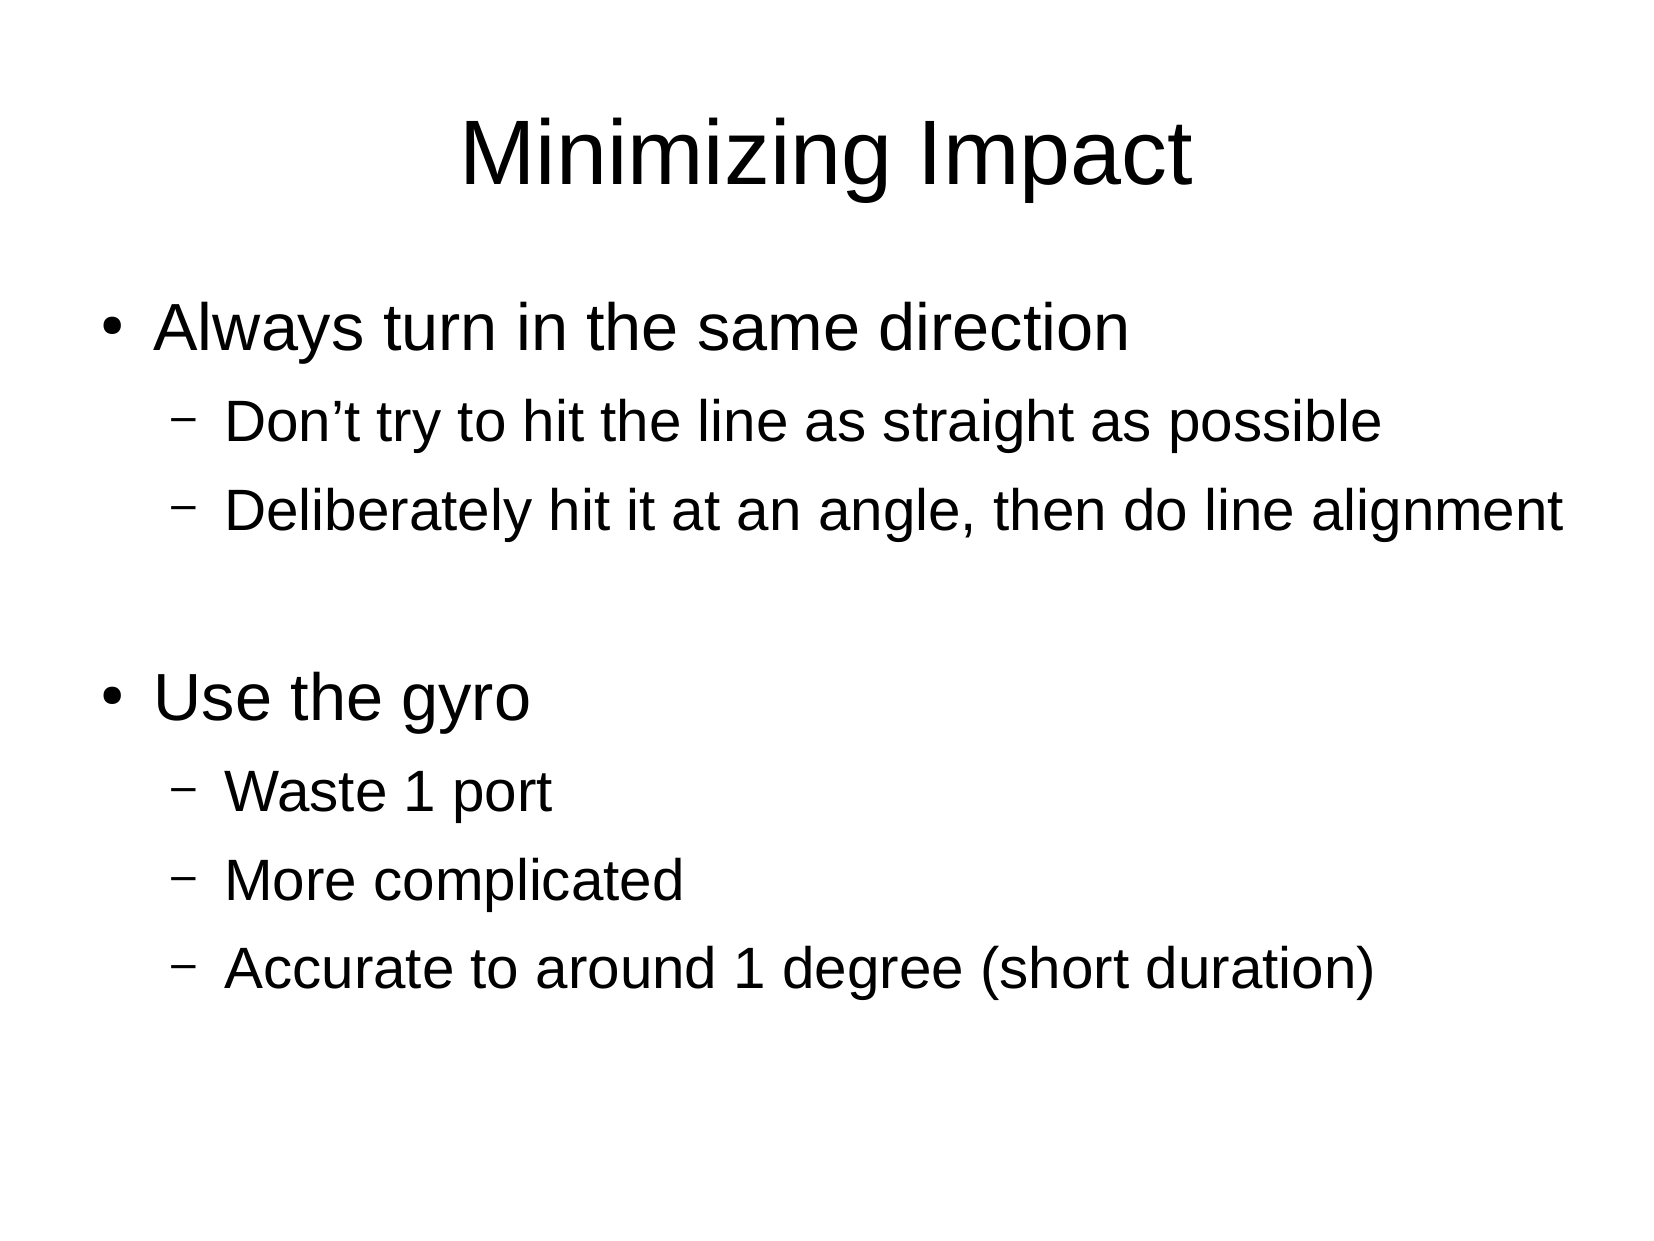

# Minimizing Impact
Always turn in the same direction
Don’t try to hit the line as straight as possible
Deliberately hit it at an angle, then do line alignment
Use the gyro
Waste 1 port
More complicated
Accurate to around 1 degree (short duration)